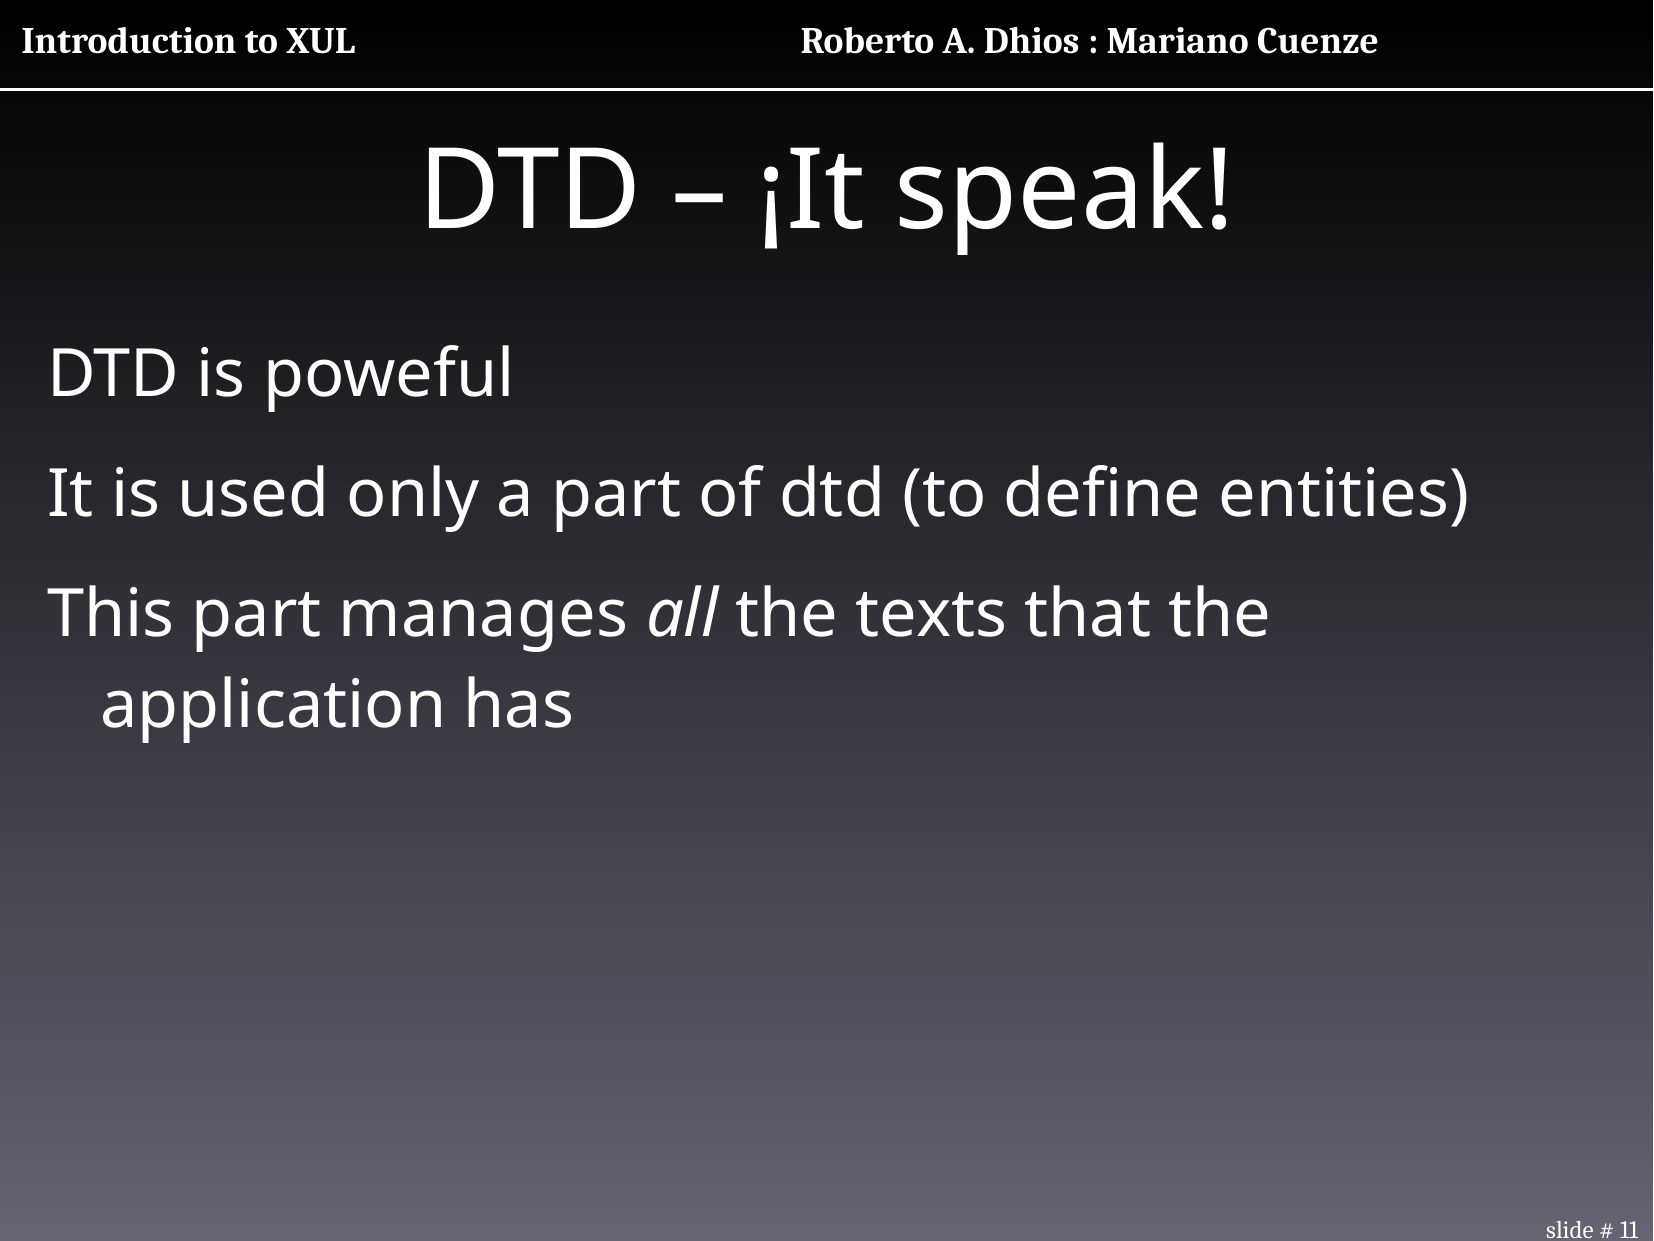

Introduction to XUL						 Roberto A. Dhios : Mariano Cuenze
# DTD – ¡It speak!
DTD is poweful
It is used only a part of dtd (to define entities)
This part manages all the texts that the application has